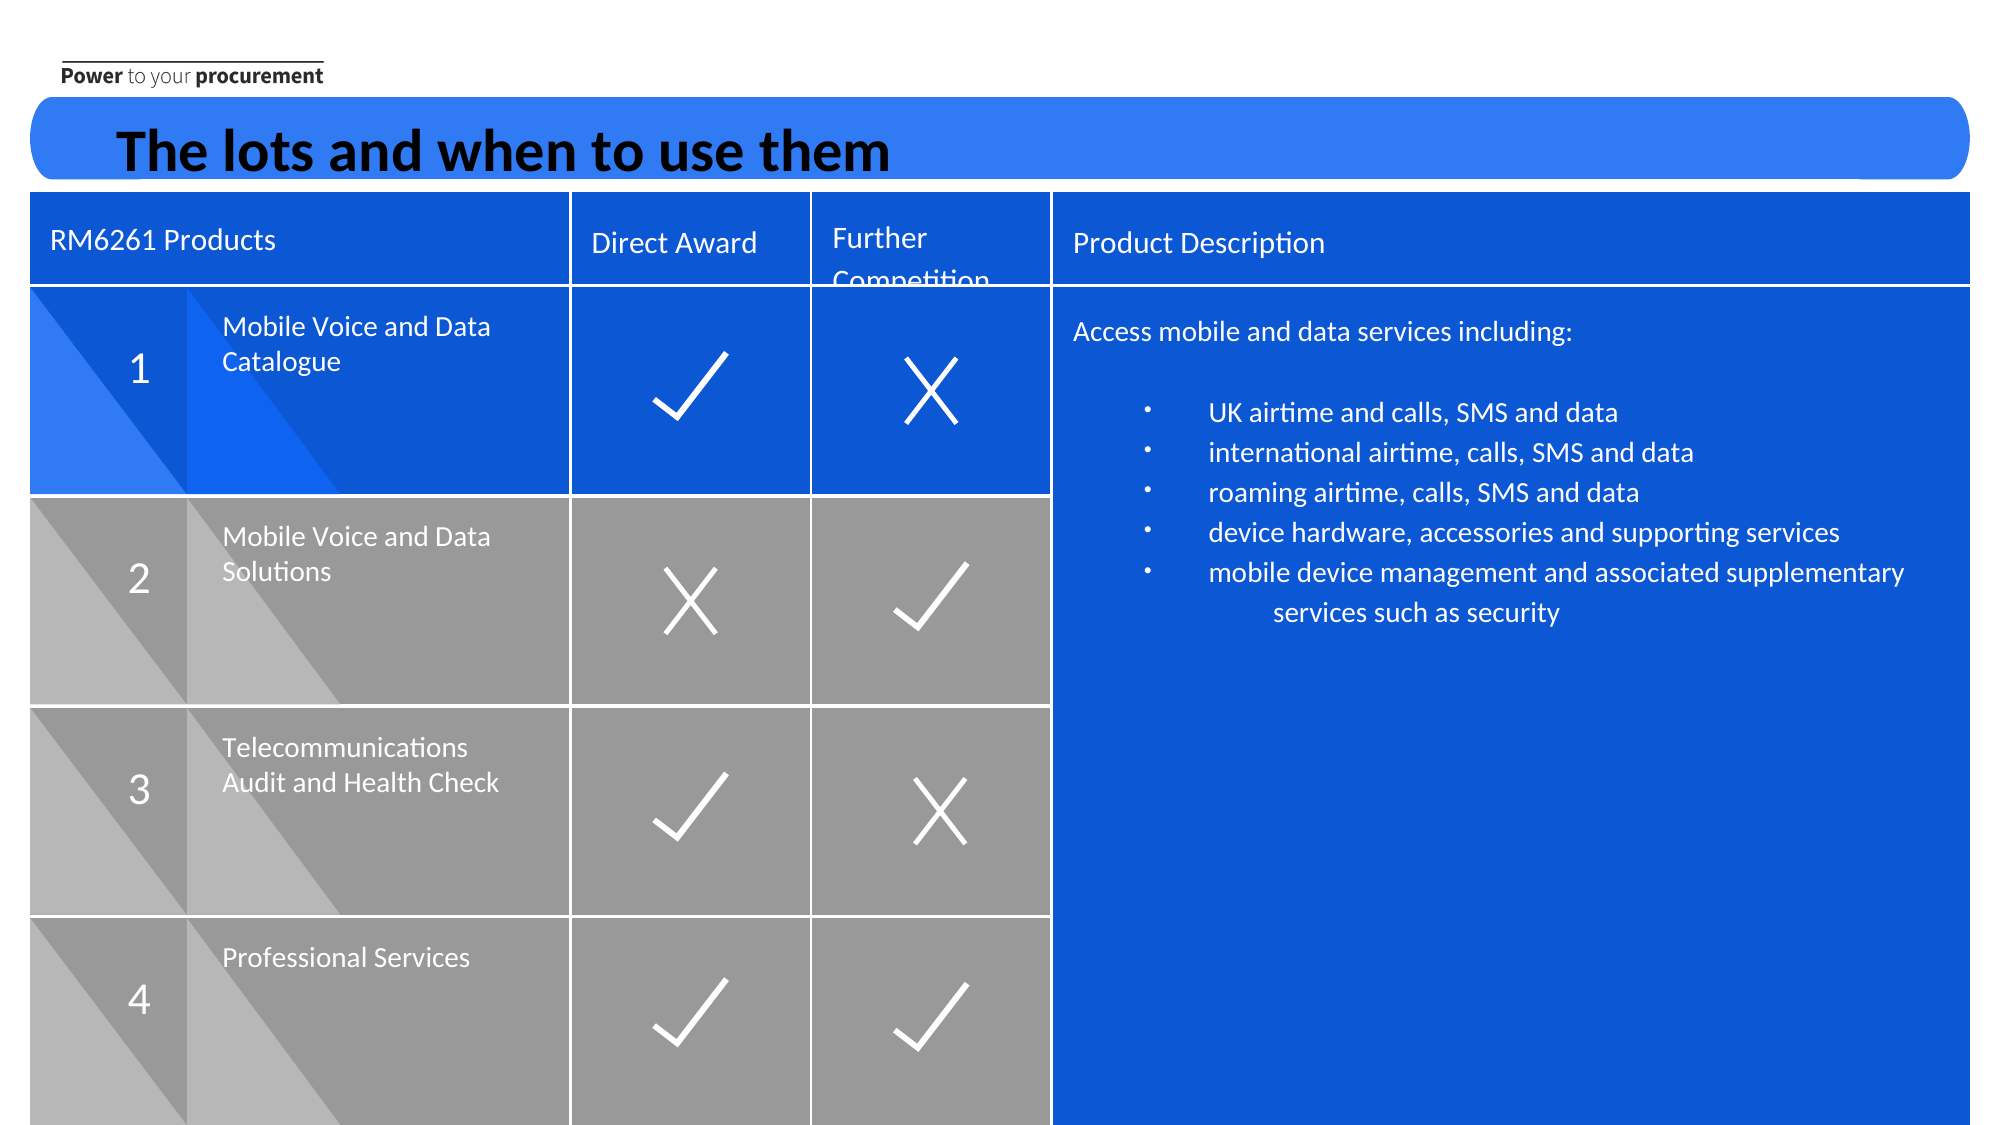

# The lots and when to use them
RM6261 Products
Direct Award
Further Competition
Product Description
1
Mobile Voice and Data Catalogue
Access mobile and data services including:
UK airtime and calls, SMS and data
international airtime, calls, SMS and data
roaming airtime, calls, SMS and data
device hardware, accessories and supporting services
mobile device management and associated supplementary services such as security
2
Mobile Voice and Data Solutions
Lorem ipsum dolor sit
amet nec at adipiscing
risus at dolor porta
Lorem ipsum dolor sit
amet nec at adipiscing
risus at dolor porta
3
Telecommunications Audit and Health Check
4
Professional Services
Lorem ipsum dolor sit
amet nec at adipiscing
risus at dolor porta